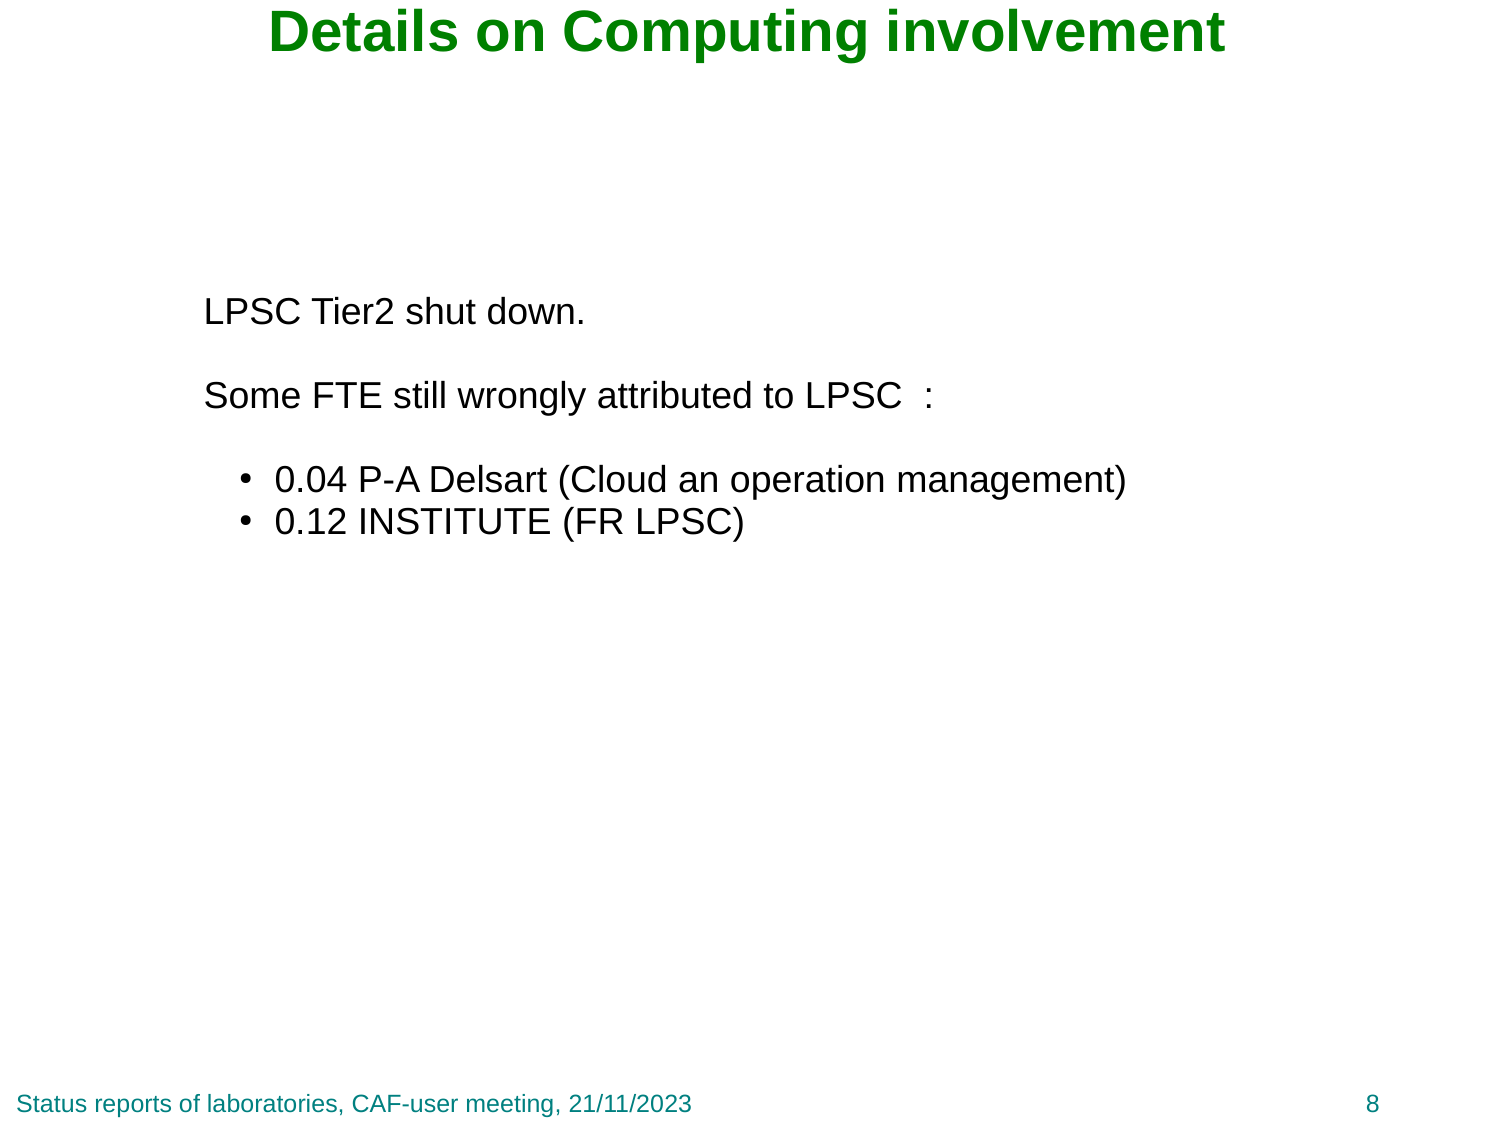

Details on Computing involvement
LPSC Tier2 shut down.
Some FTE still wrongly attributed to LPSC :
0.04 P-A Delsart (Cloud an operation management)
0.12 INSTITUTE (FR LPSC)